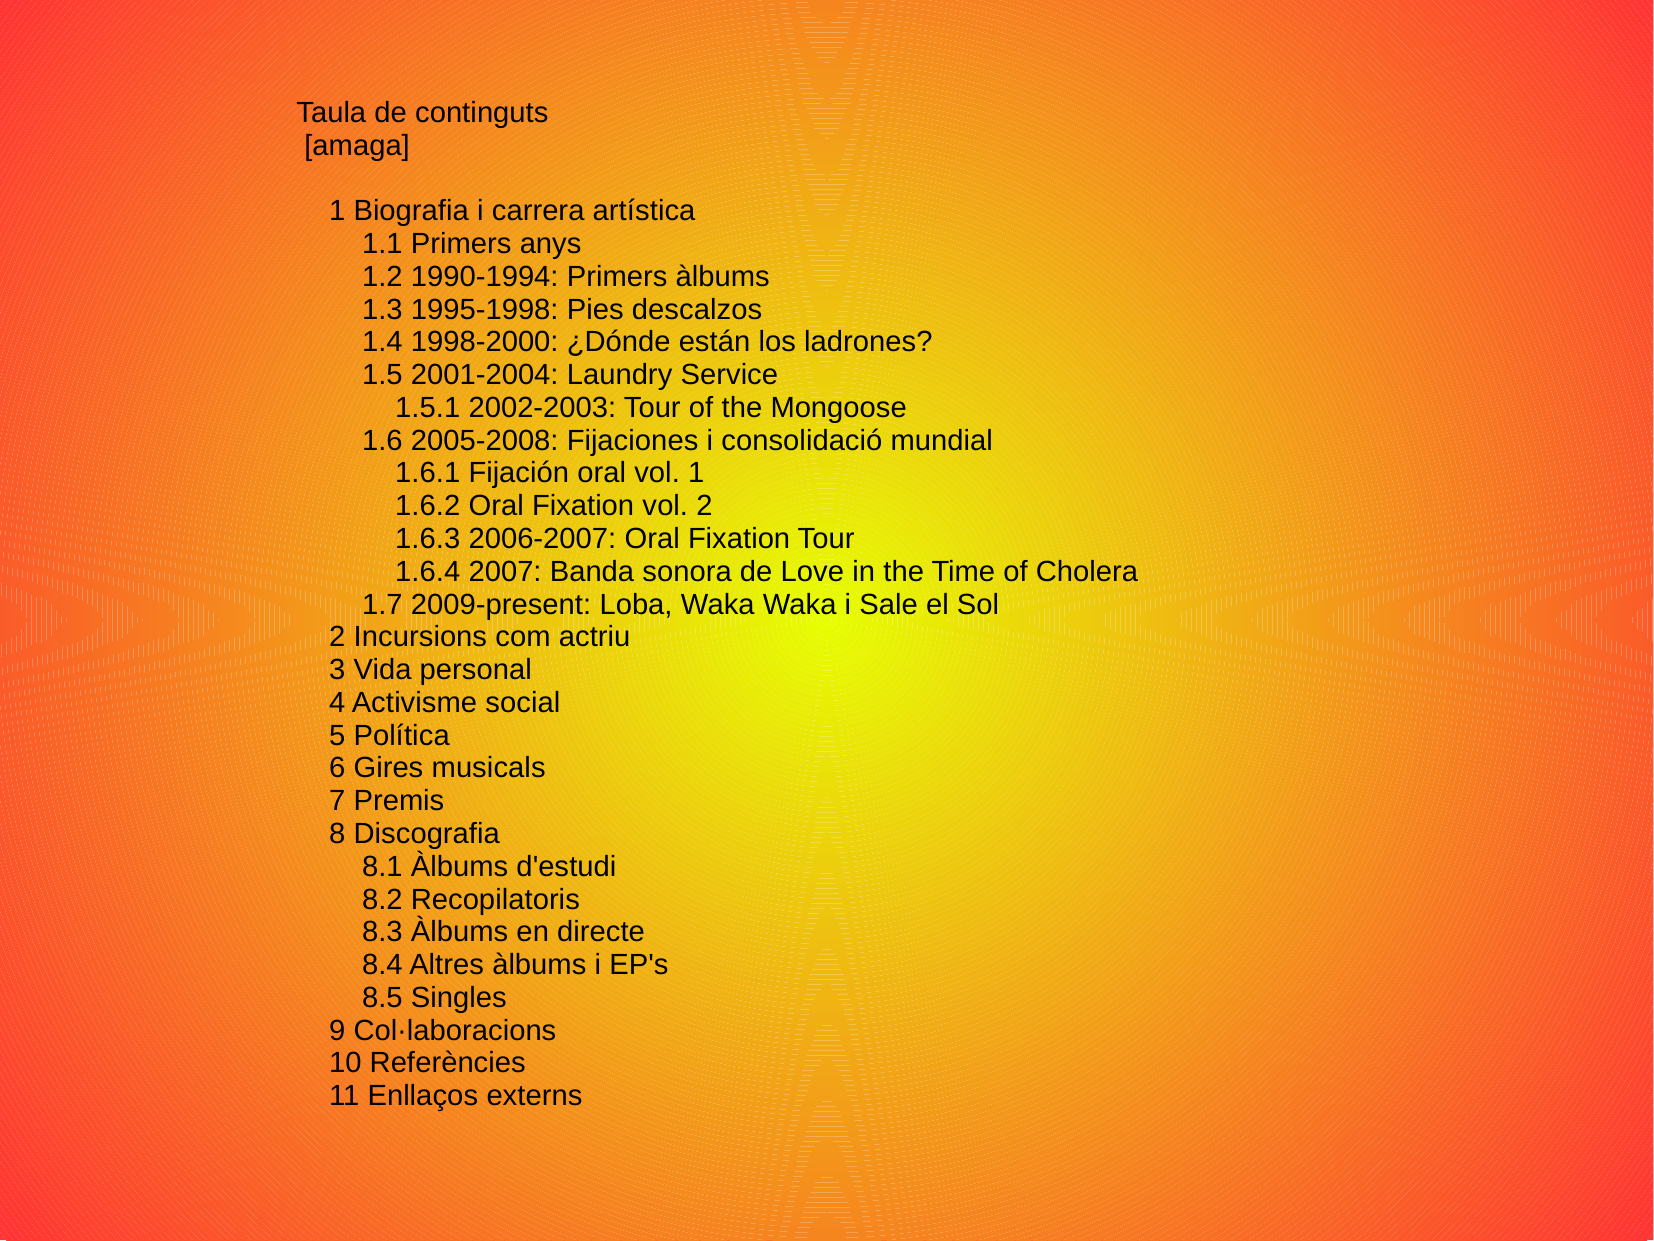

Taula de continguts
 [amaga]
 1 Biografia i carrera artística
 1.1 Primers anys
 1.2 1990-1994: Primers àlbums
 1.3 1995-1998: Pies descalzos
 1.4 1998-2000: ¿Dónde están los ladrones?
 1.5 2001-2004: Laundry Service
 1.5.1 2002-2003: Tour of the Mongoose
 1.6 2005-2008: Fijaciones i consolidació mundial
 1.6.1 Fijación oral vol. 1
 1.6.2 Oral Fixation vol. 2
 1.6.3 2006-2007: Oral Fixation Tour
 1.6.4 2007: Banda sonora de Love in the Time of Cholera
 1.7 2009-present: Loba, Waka Waka i Sale el Sol
 2 Incursions com actriu
 3 Vida personal
 4 Activisme social
 5 Política
 6 Gires musicals
 7 Premis
 8 Discografia
 8.1 Àlbums d'estudi
 8.2 Recopilatoris
 8.3 Àlbums en directe
 8.4 Altres àlbums i EP's
 8.5 Singles
 9 Col·laboracions
 10 Referències
 11 Enllaços externs